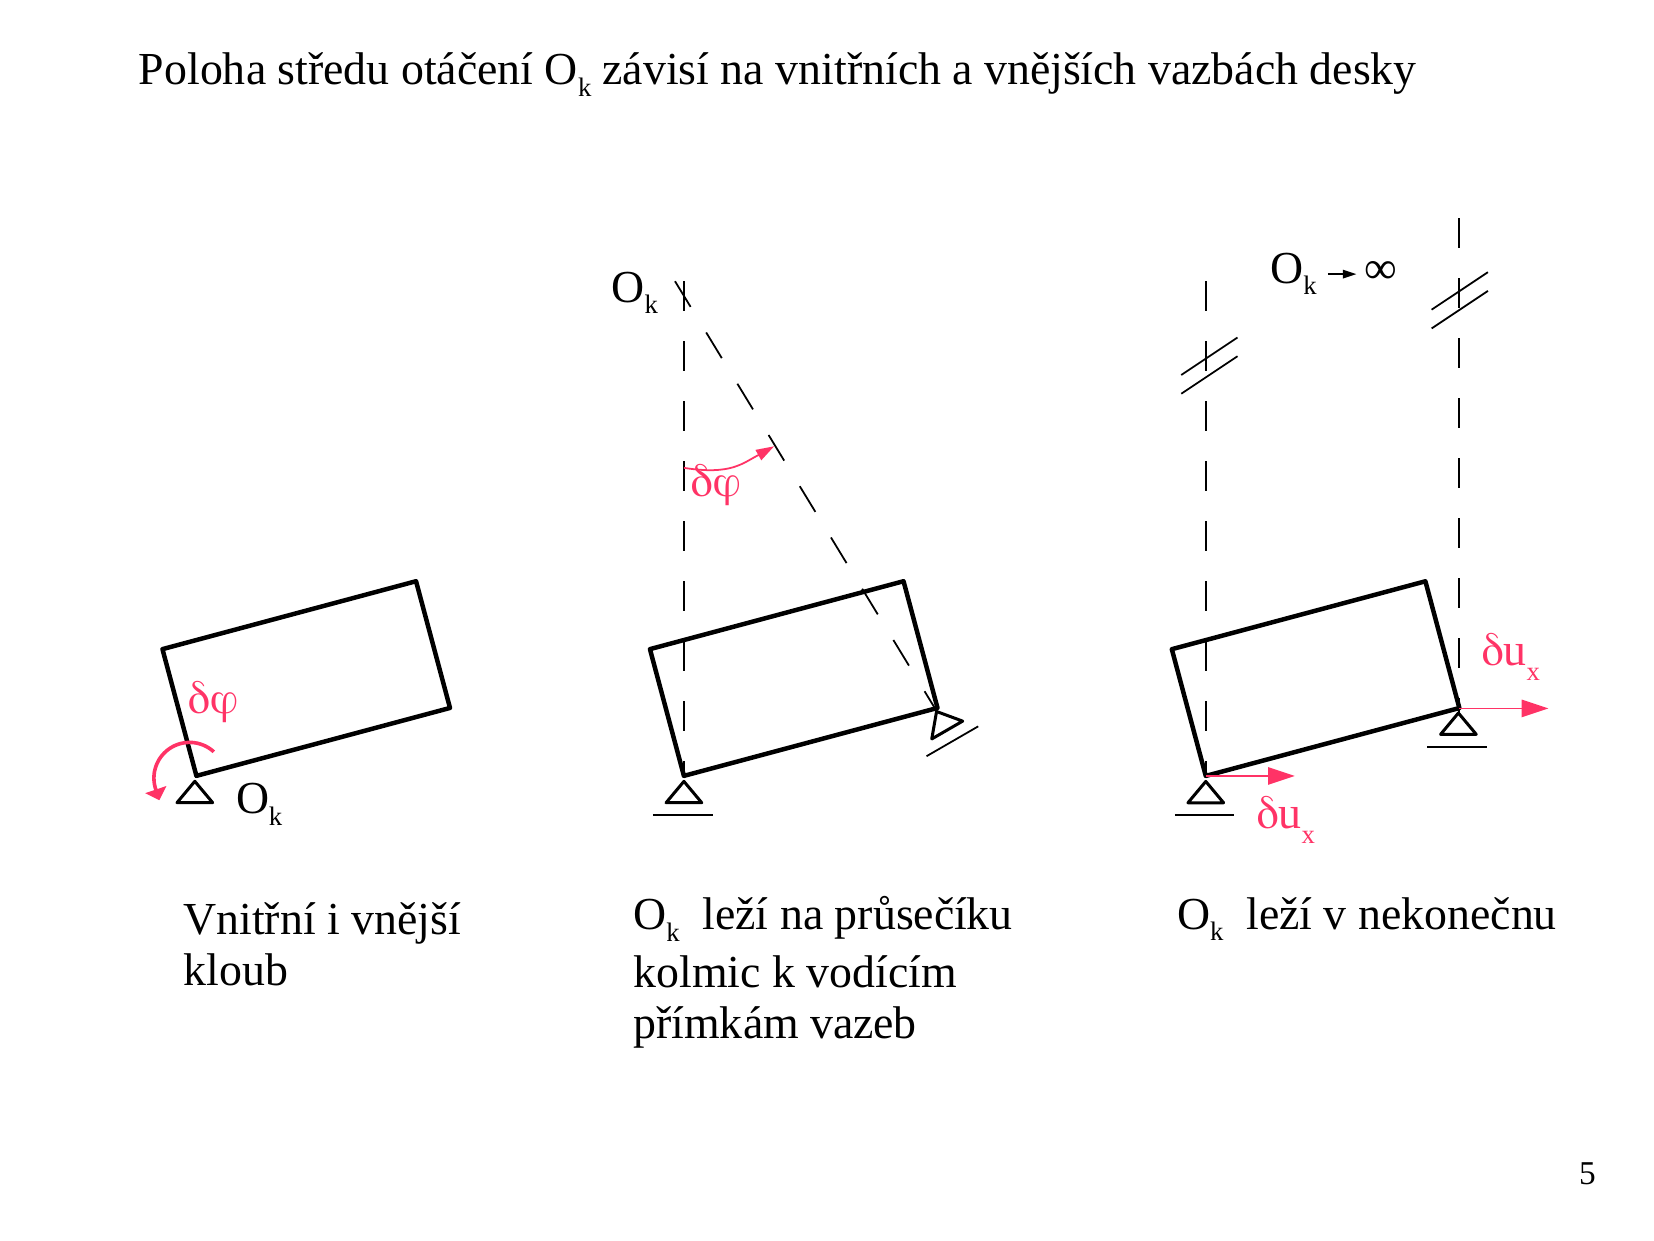

Poloha středu otáčení Ok závisí na vnitřních a vnějších vazbách desky
Ok ∞
Ok
dj
dux
dj
Ok
dux
Ok leží v nekonečnu
Ok leží na průsečíku kolmic k vodícím přímkám vazeb
Vnitřní i vnější kloub
5